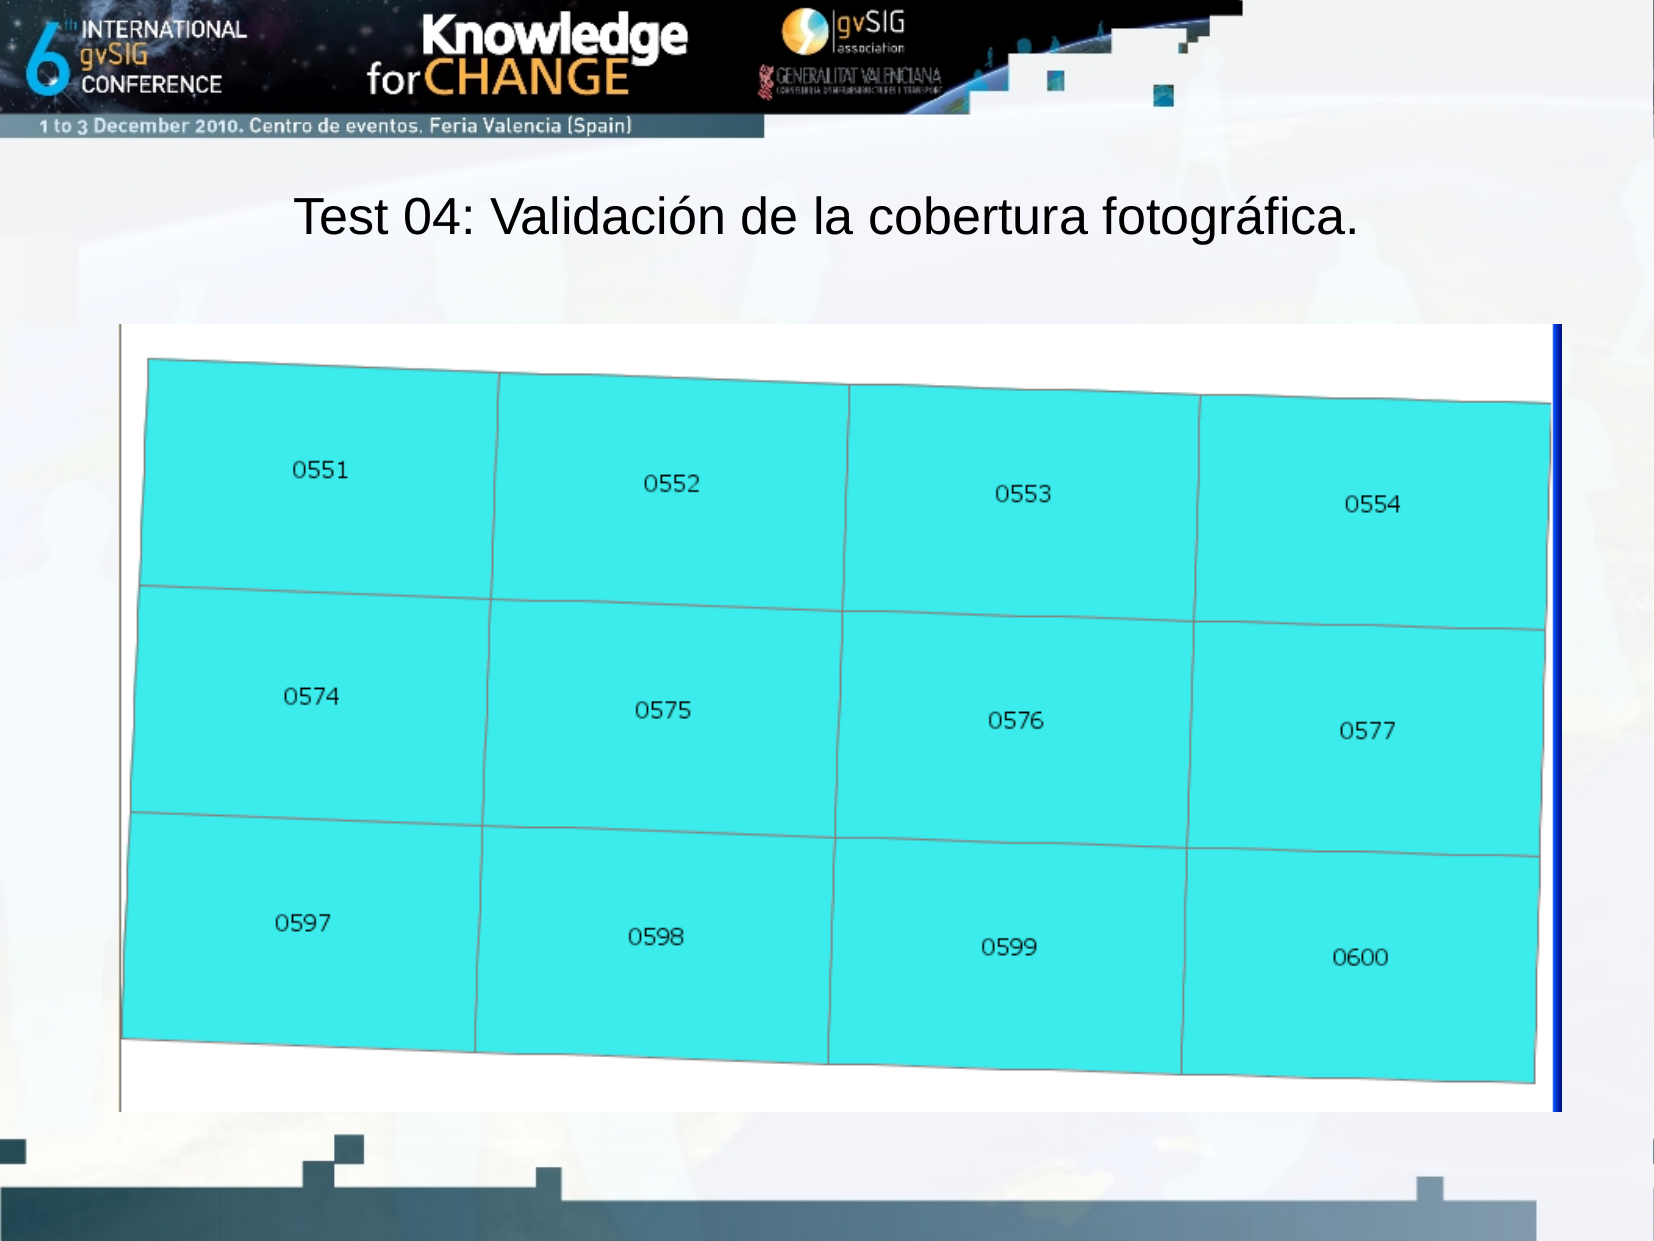

# Test 04: Validación de la cobertura fotográfica.